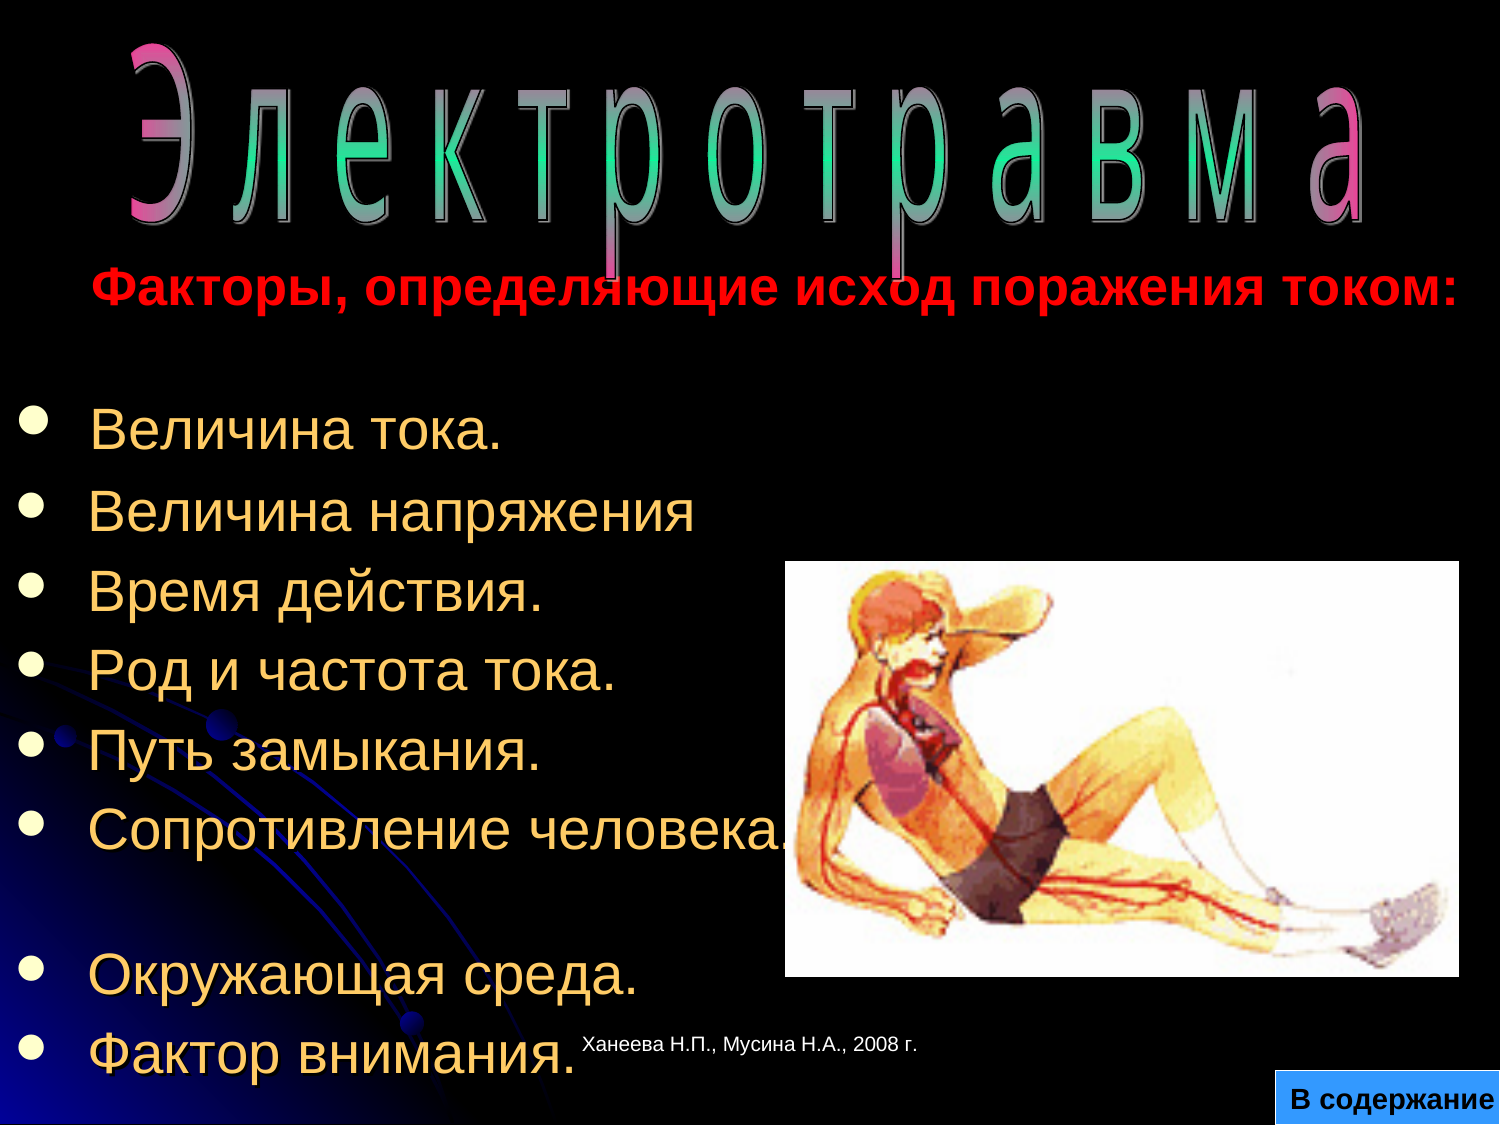

Электротравма
Факторы, определяющие исход поражения током:
# Величина тока.
 Величина напряжения
 Время действия.
 Род и частота тока.
 Путь замыкания.
 Сопротивление человека.
 Окружающая среда.
 Фактор внимания.
Ханеева Н.П., Мусина Н.А., 2008 г.
В содержание